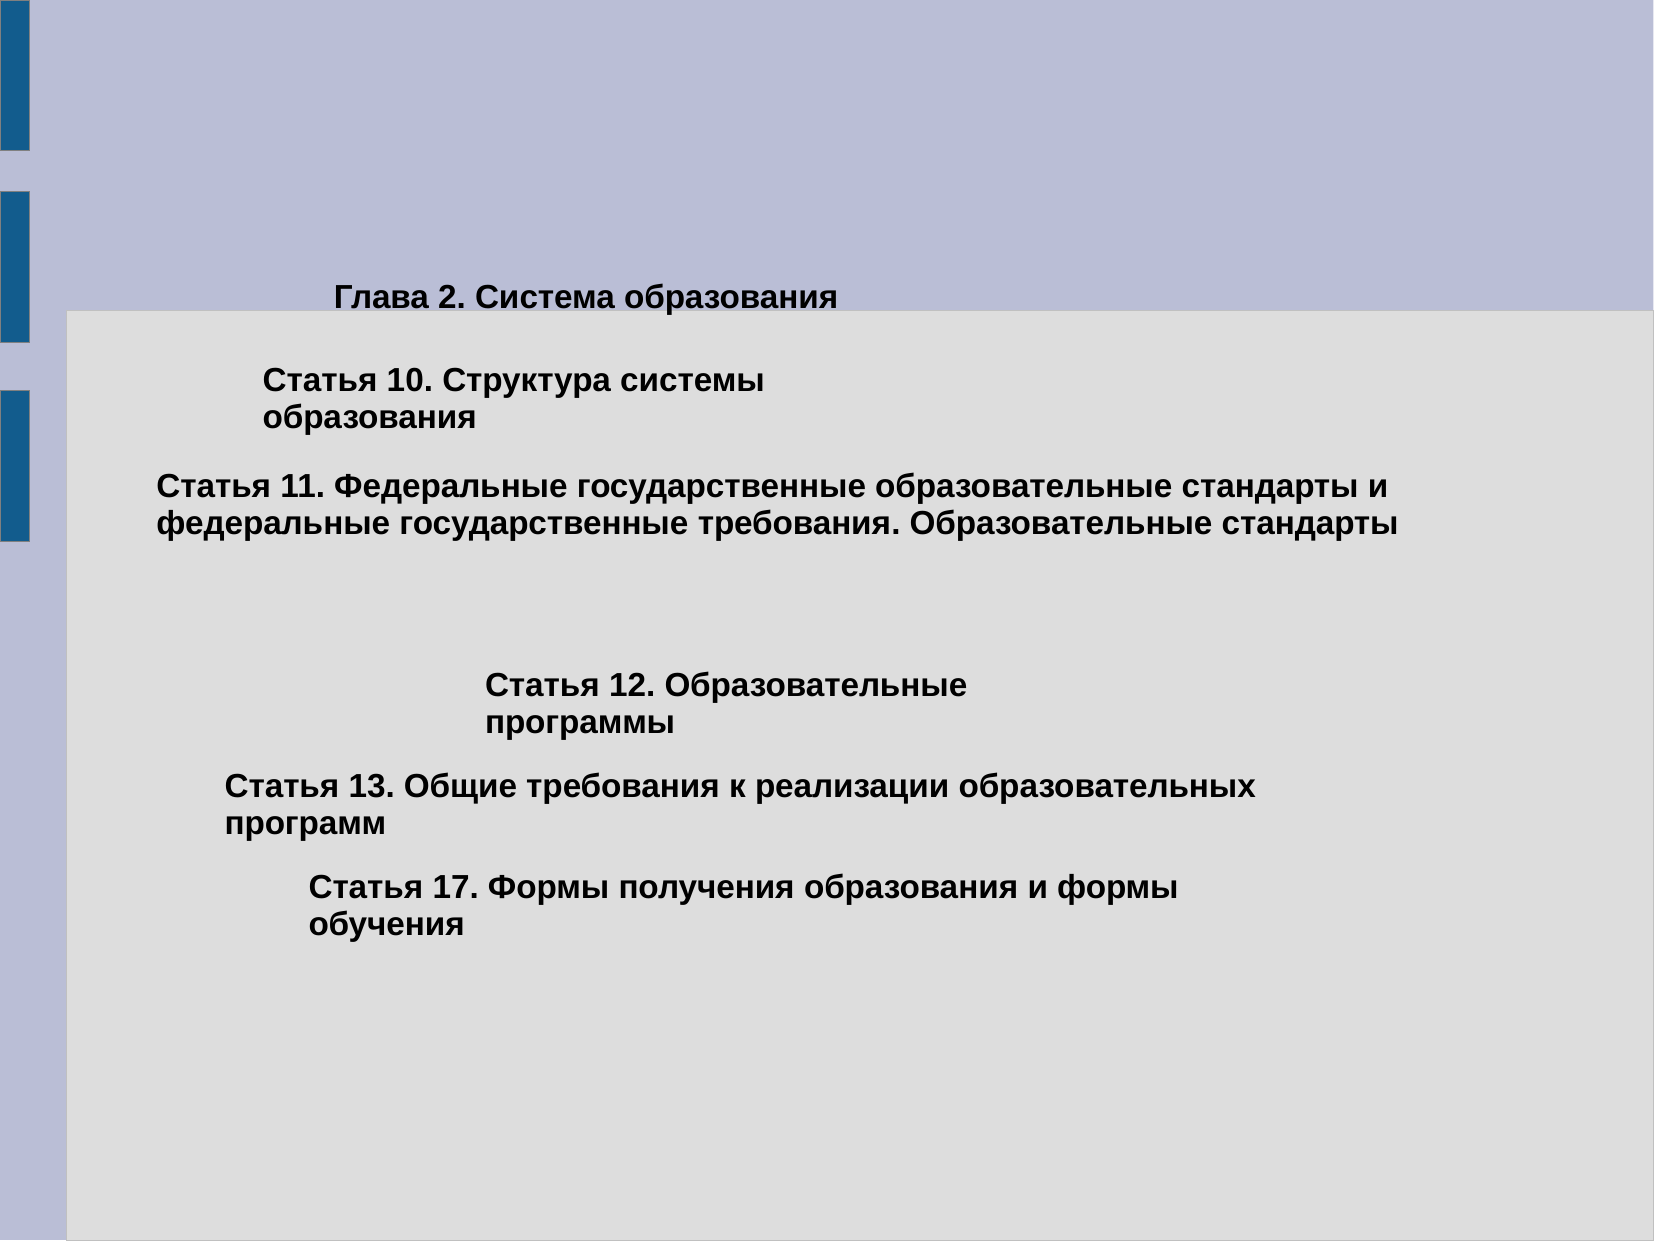

Глава 2. Система образования
Статья 10. Структура системы образования
Статья 11. Федеральные государственные образовательные стандарты и федеральные государственные требования. Образовательные стандарты
Статья 12. Образовательные программы
Статья 13. Общие требования к реализации образовательных программ
Статья 17. Формы получения образования и формы обучения